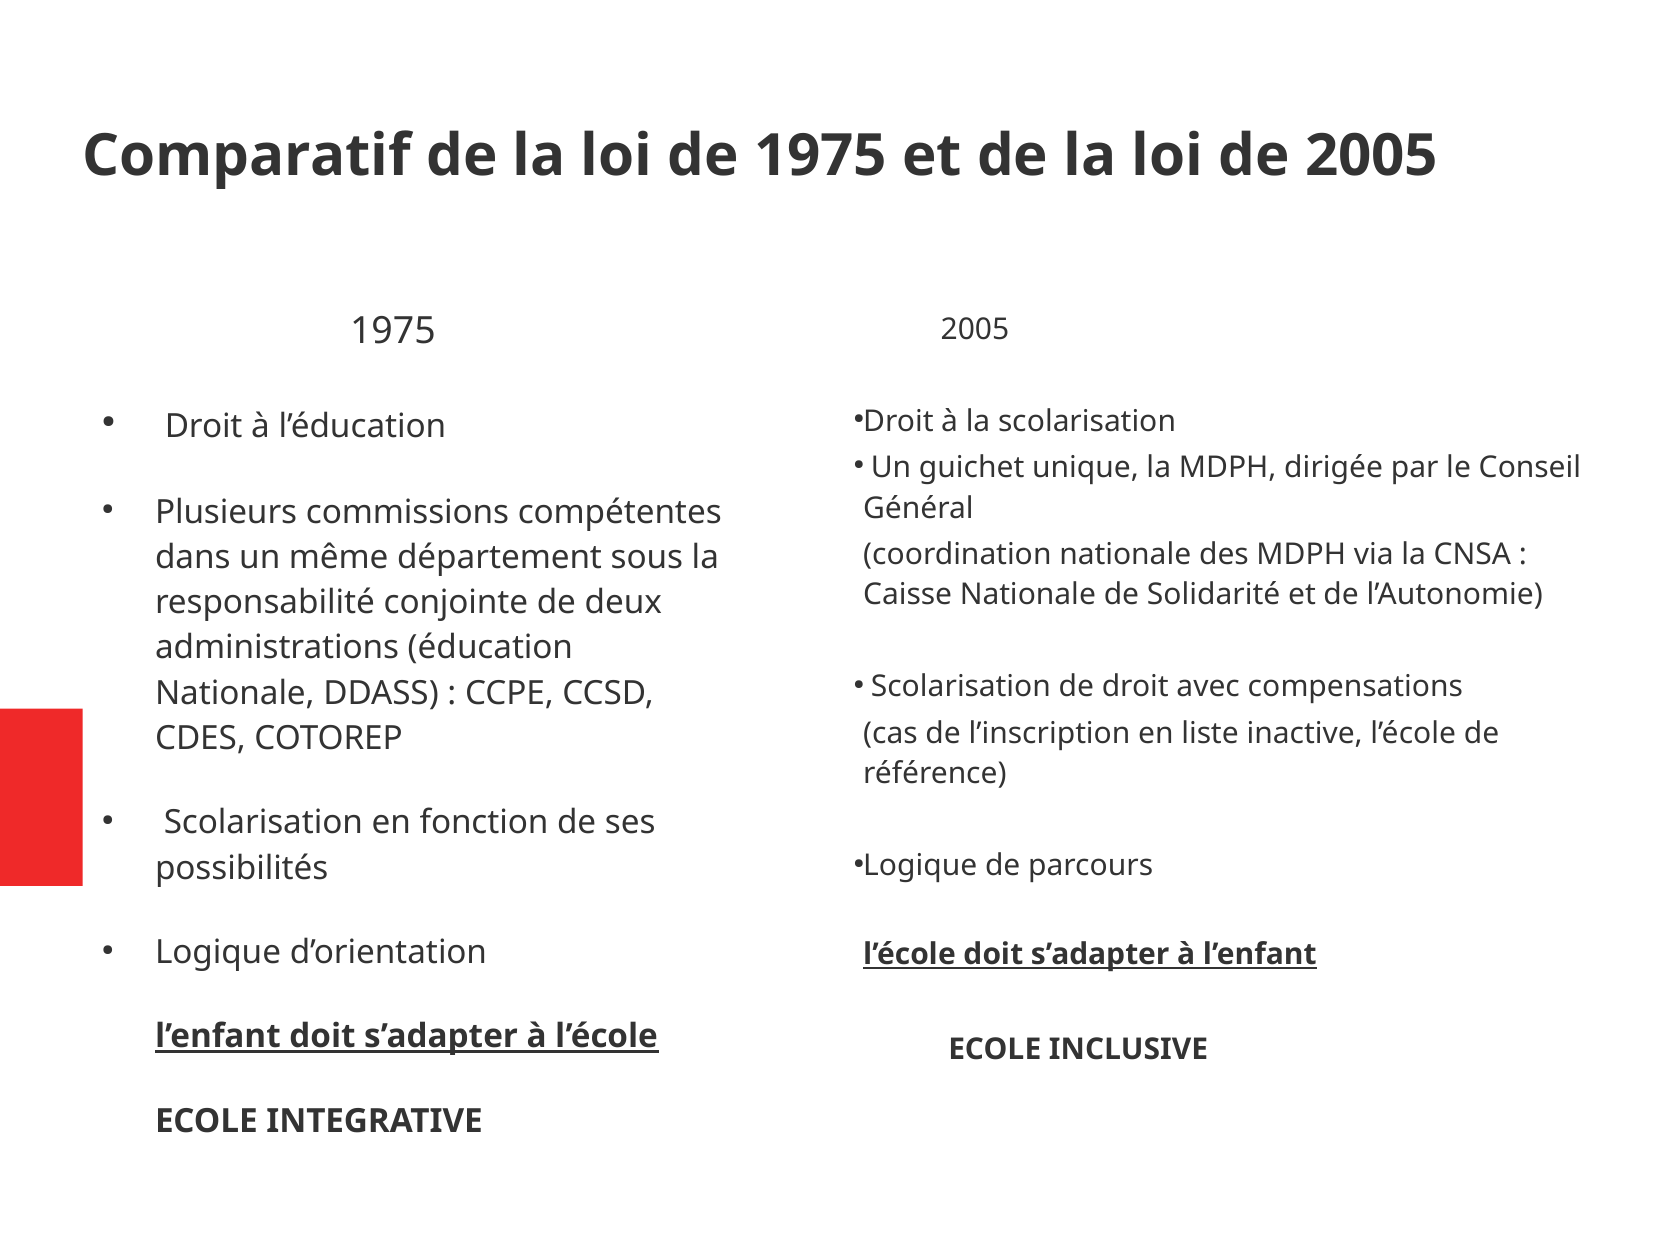

# Comparatif de la loi de 1975 et de la loi de 2005
 1975
 Droit à l’éducation
Plusieurs commissions compétentes dans un même département sous la responsabilité conjointe de deux administrations (éducation Nationale, DDASS) : CCPE, CCSD, CDES, COTOREP
 Scolarisation en fonction de ses possibilités
Logique d’orientation
l’enfant doit s’adapter à l’école
ECOLE INTEGRATIVE
 2005
Droit à la scolarisation
 Un guichet unique, la MDPH, dirigée par le Conseil Général
(coordination nationale des MDPH via la CNSA : Caisse Nationale de Solidarité et de l’Autonomie)
 Scolarisation de droit avec compensations
(cas de l’inscription en liste inactive, l’école de référence)
Logique de parcours
l’école doit s’adapter à l’enfant
 ECOLE INCLUSIVE